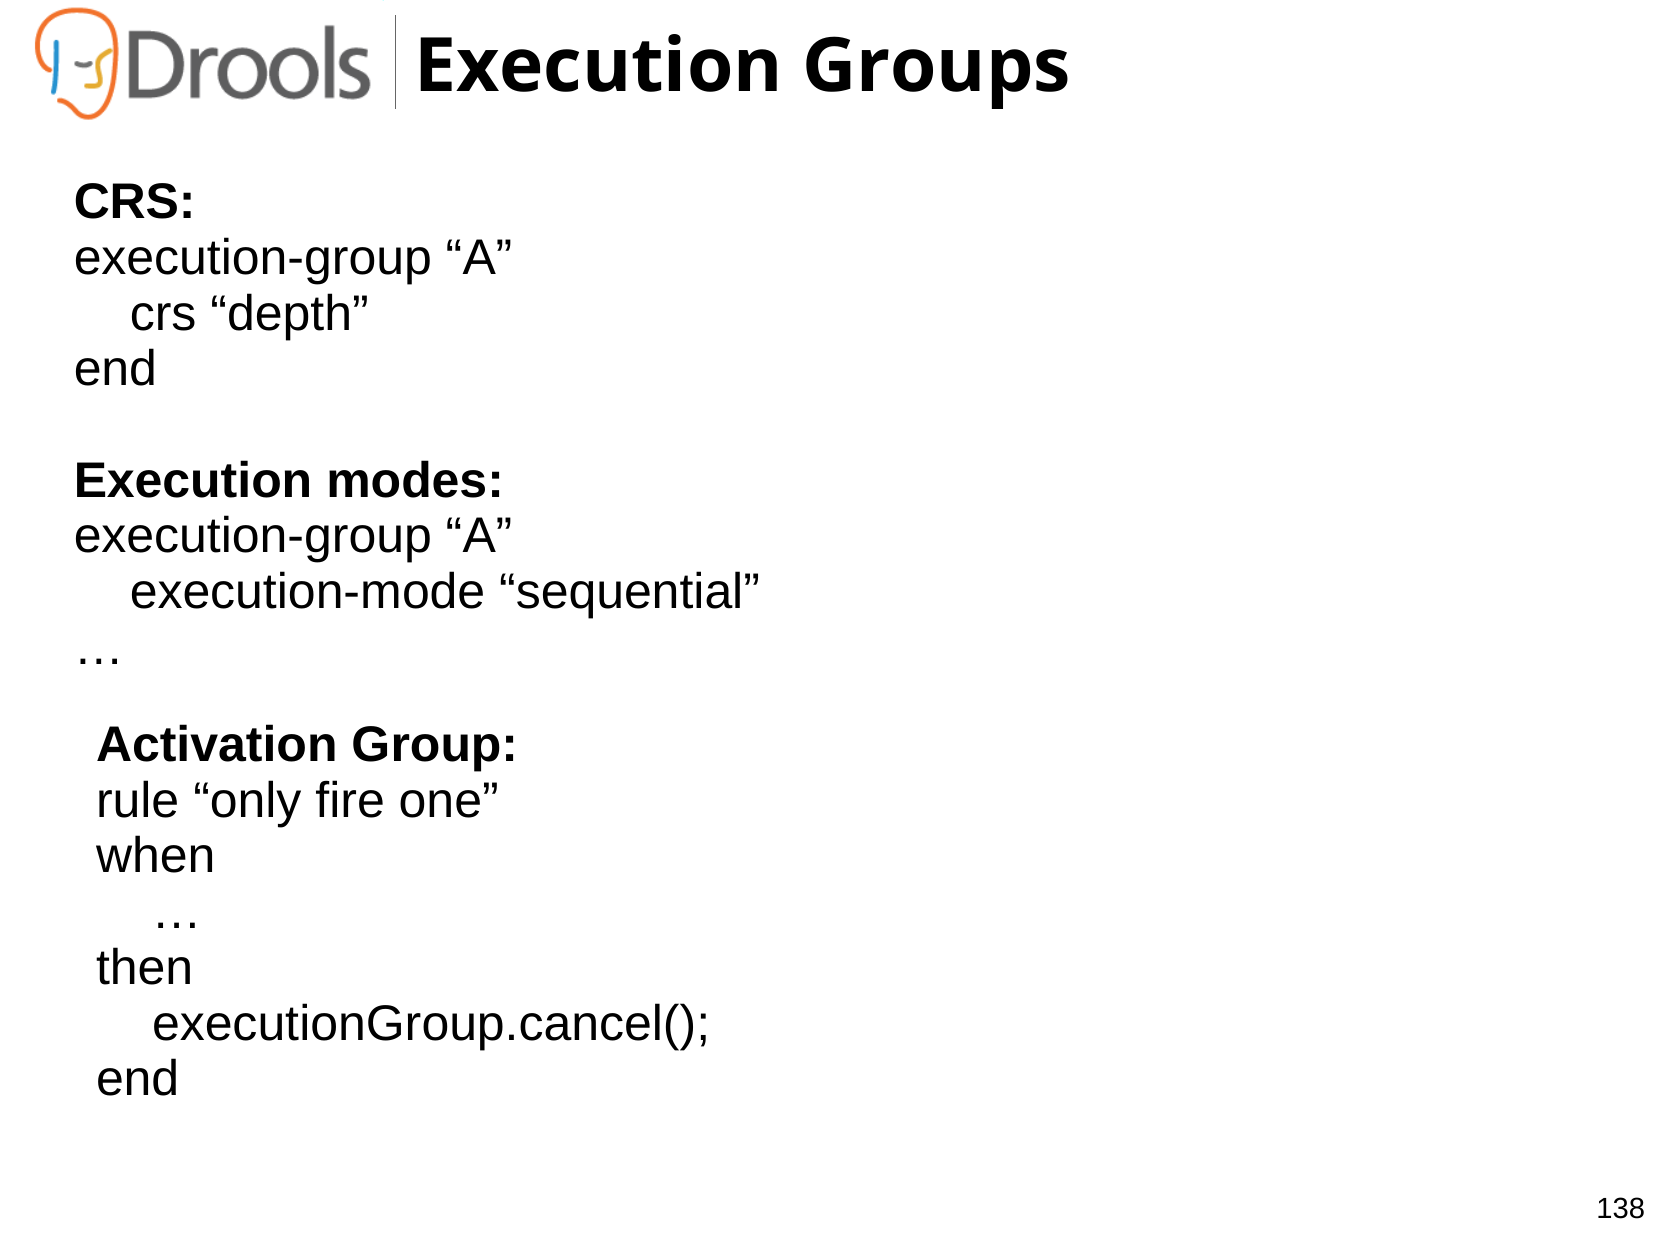

# Execution Groups
CRS:
execution-group “A”
 crs “depth”
end
Execution modes:
execution-group “A”
 execution-mode “sequential”
…
Activation Group:
rule “only fire one”
when
 …
then
 executionGroup.cancel();
end